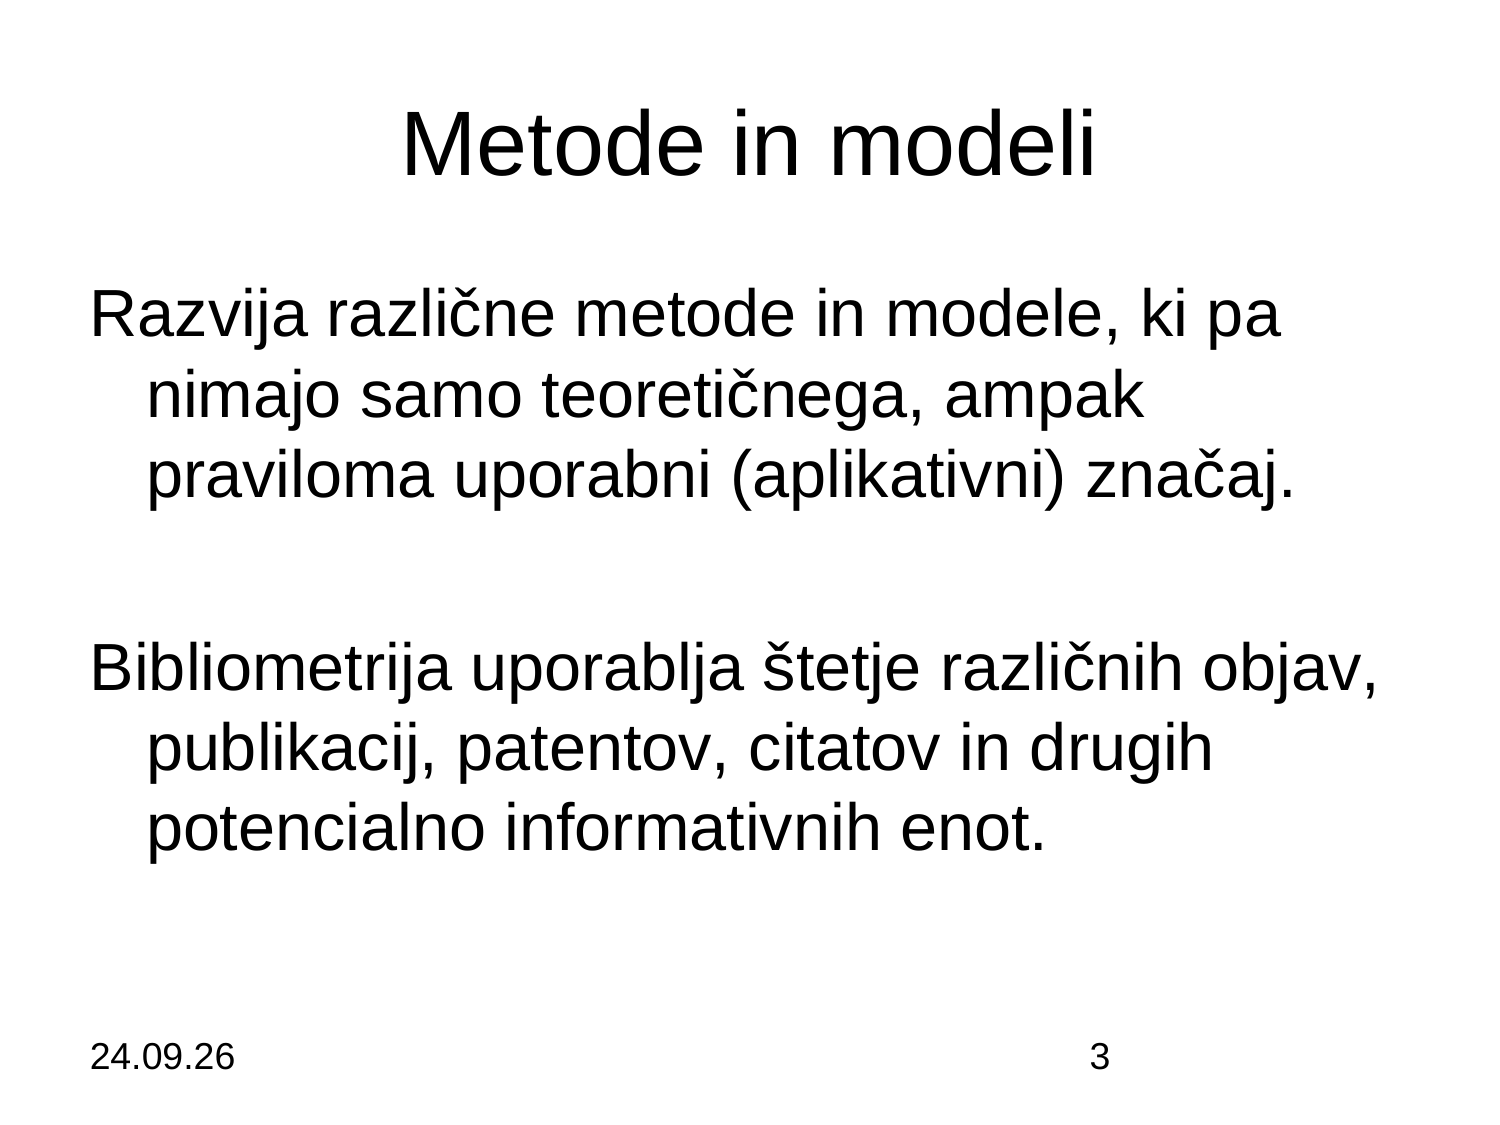

# Metode in modeli
Razvija različne metode in modele, ki pa nimajo samo teoretičnega, ampak praviloma uporabni (aplikativni) značaj.
Bibliometrija uporablja štetje različnih objav, publikacij, patentov, citatov in drugih potencialno informativnih enot.
3